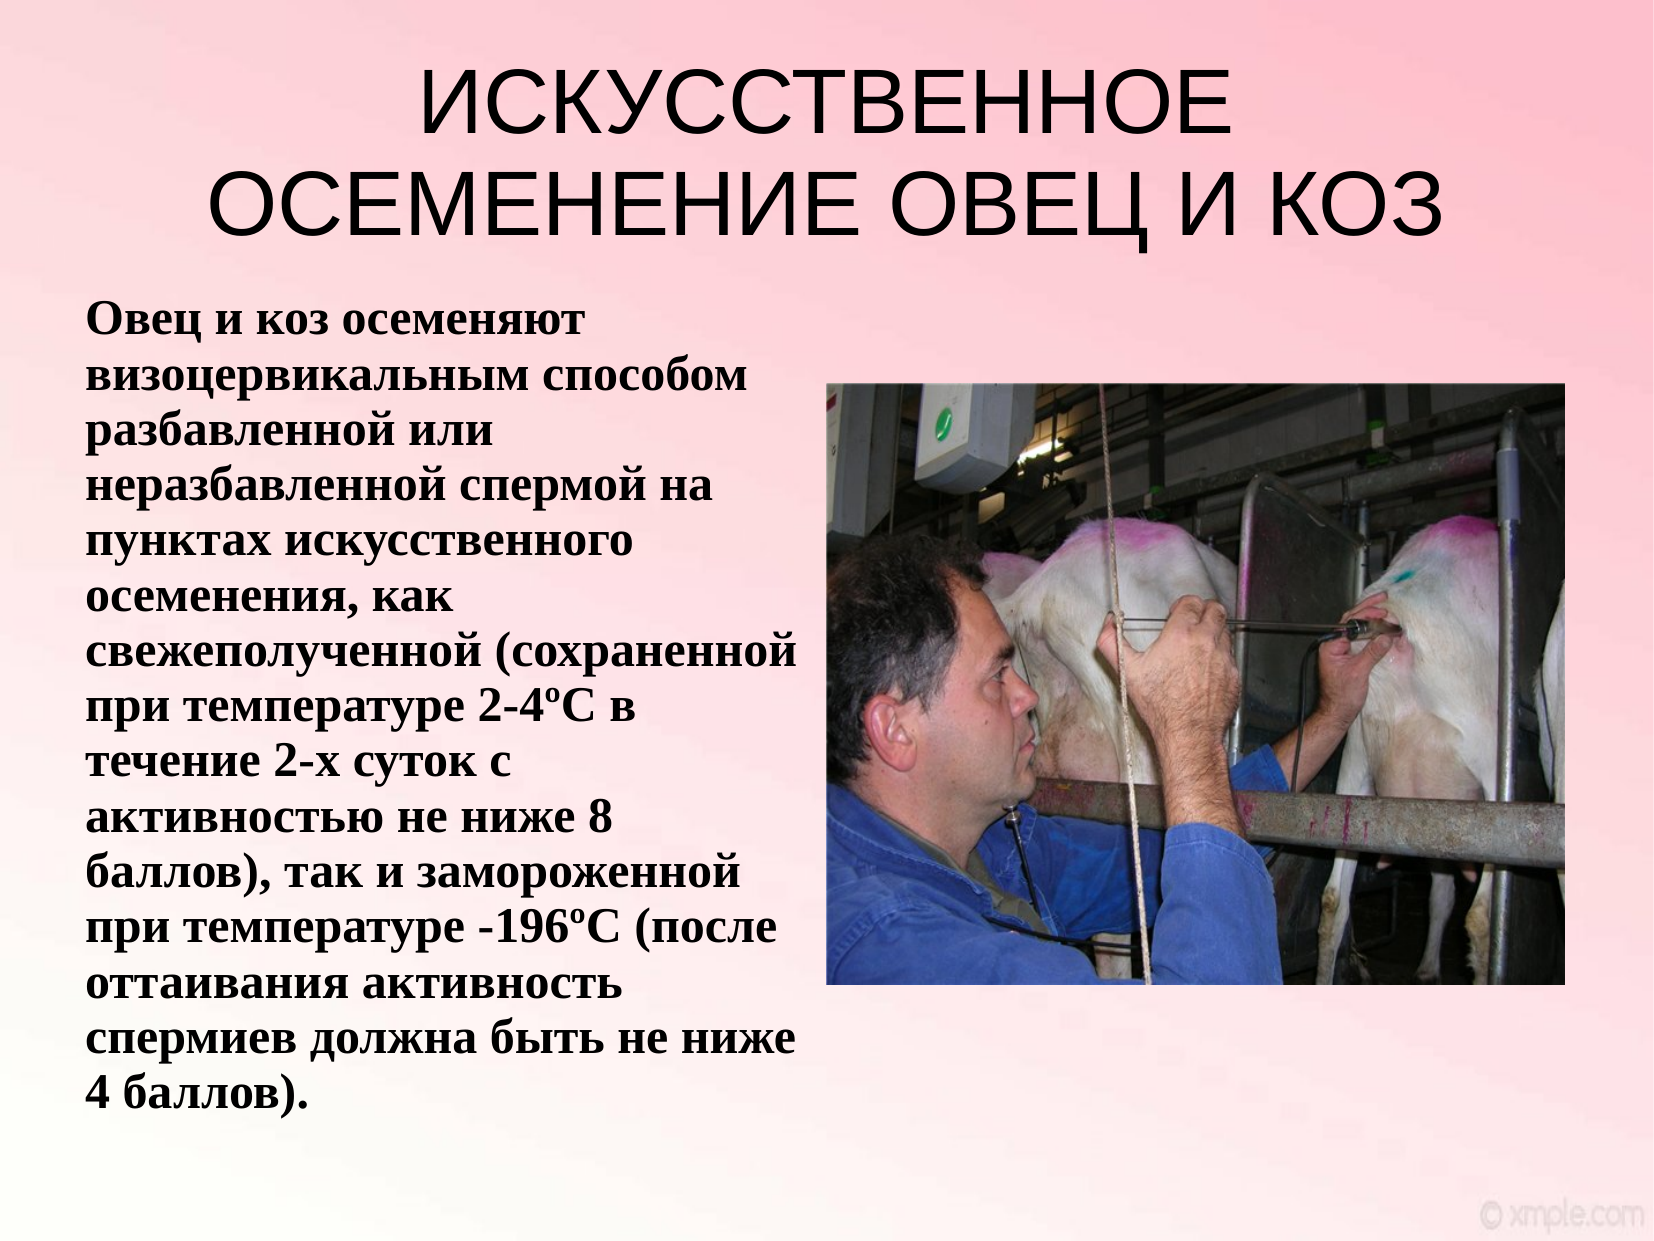

# ИСКУССТВЕННОЕ ОСЕМЕНЕНИЕ ОВЕЦ И КОЗ
Овец и коз осеменяют визоцервикальным способом разбавленной или неразбавленной спермой на пунктах искусственного осеменения, как свежеполученной (сохраненной при температуре 2-4ºС в течение 2-х суток с активностью не ниже 8 баллов), так и замороженной при температуре -196ºС (после оттаивания активность спермиев должна быть не ниже 4 баллов).